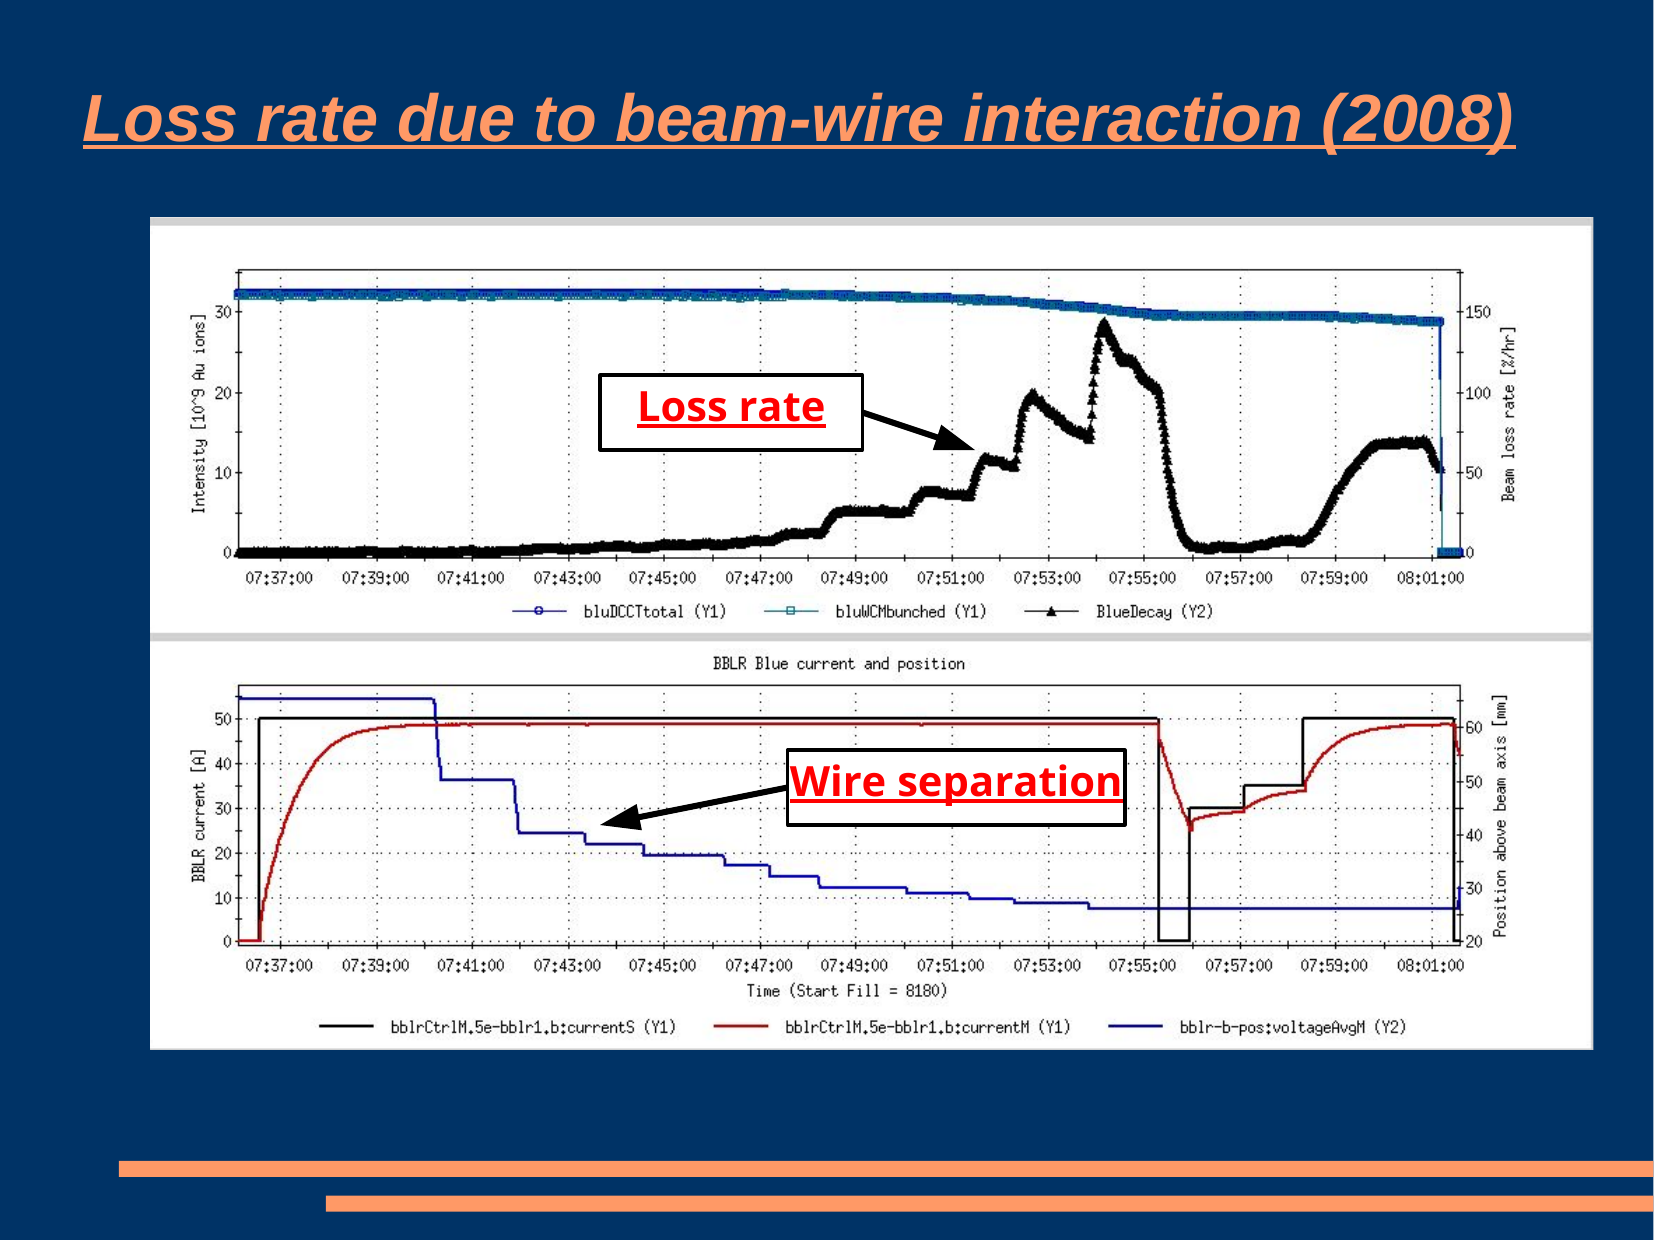

# Loss rate due to beam-wire interaction (2008)
Loss rate
Wire separation